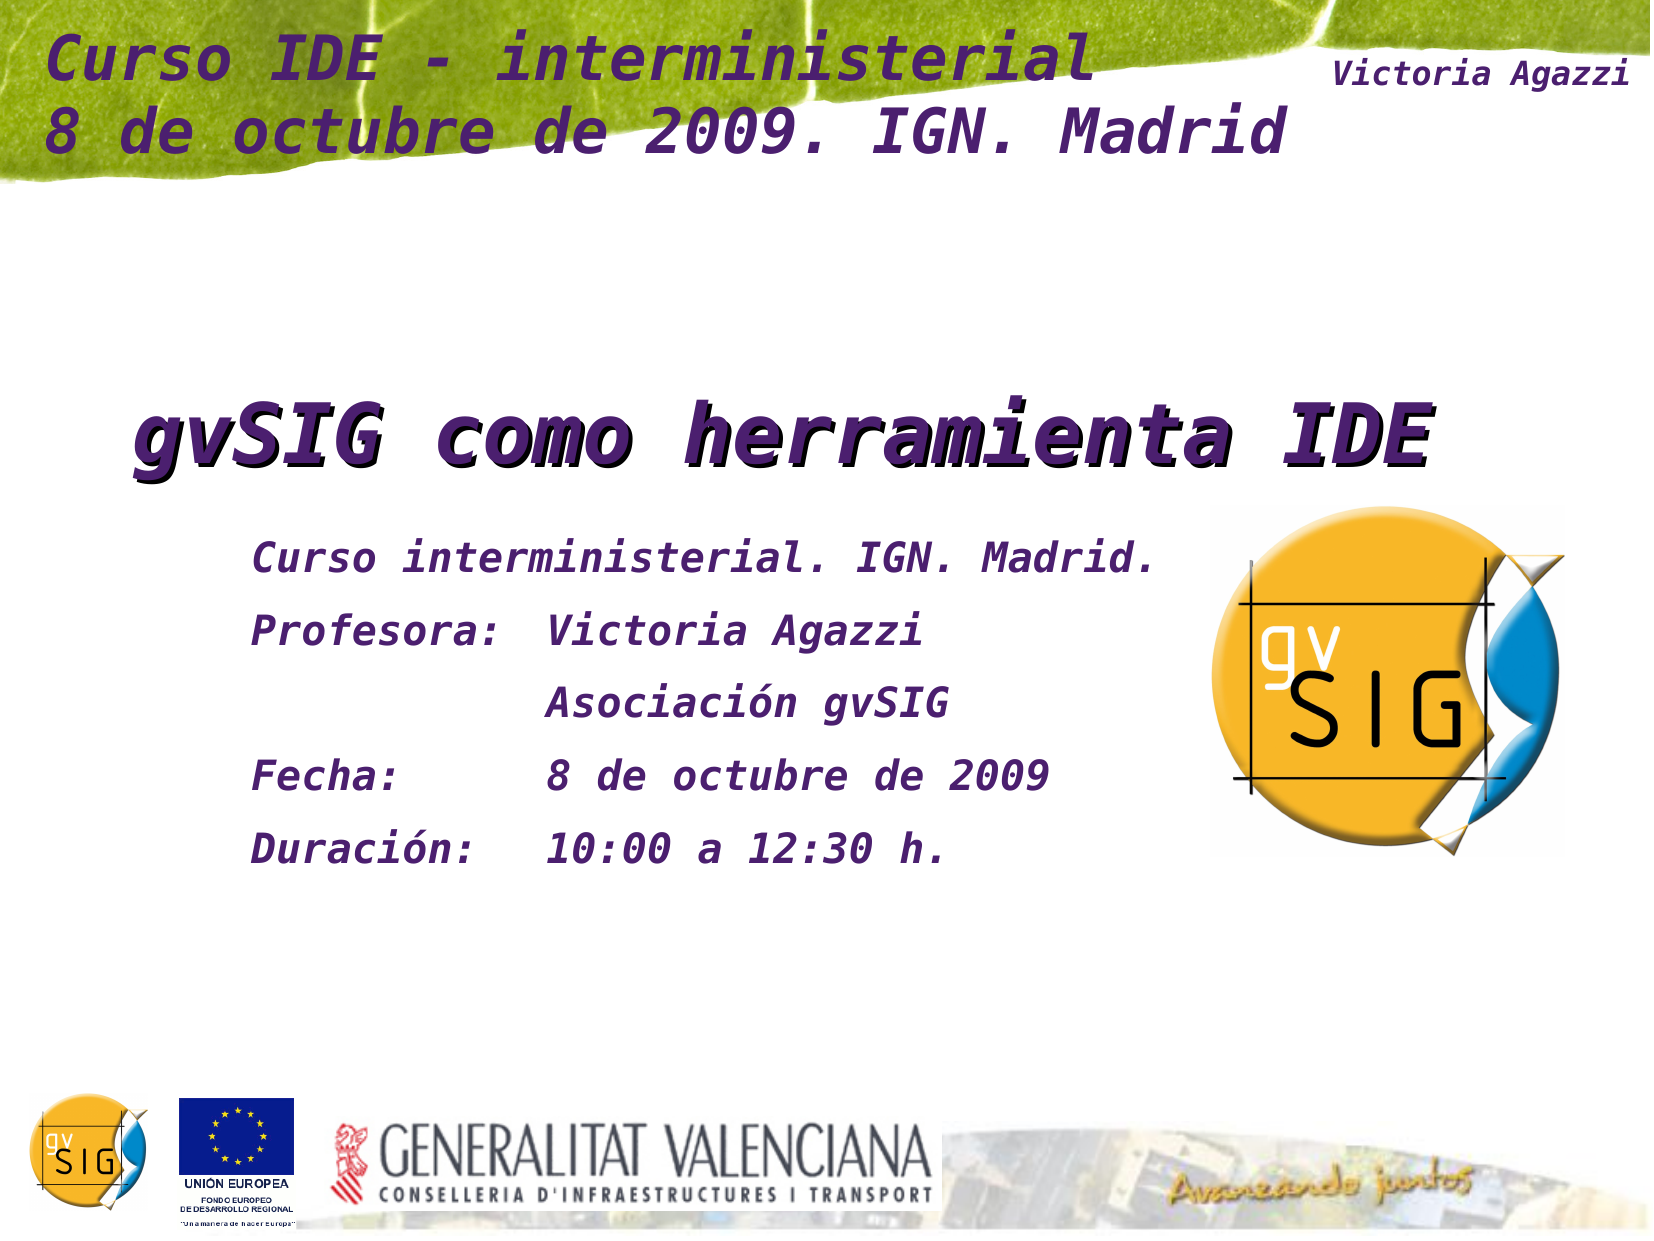

Curso IDE - interministerial
8 de octubre de 2009. IGN. Madrid
Victoria Agazzi
gvSIG como herramienta IDE
Curso interministerial. IGN. Madrid.
Profesora: 	Victoria Agazzi
				Asociación gvSIG
Fecha: 		8 de octubre de 2009
Duración: 	10:00 a 12:30 h.